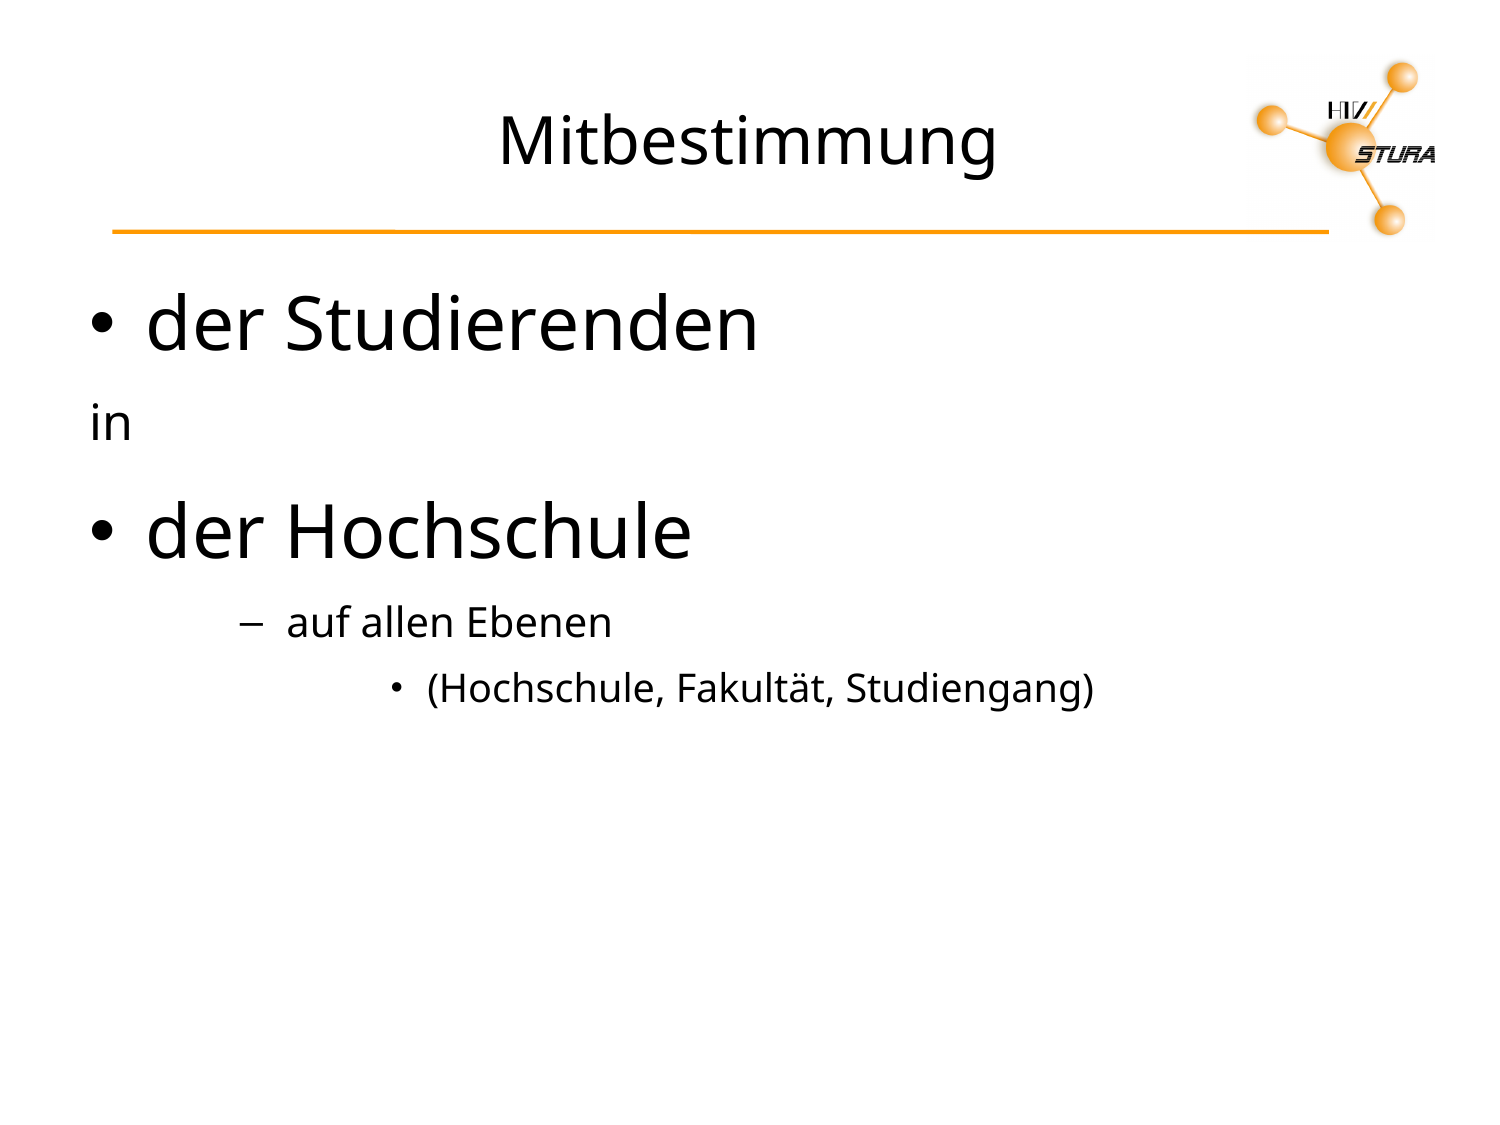

# Mitbestimmung
der Studierenden
in
der Hochschule
auf allen Ebenen
(Hochschule, Fakultät, Studiengang)